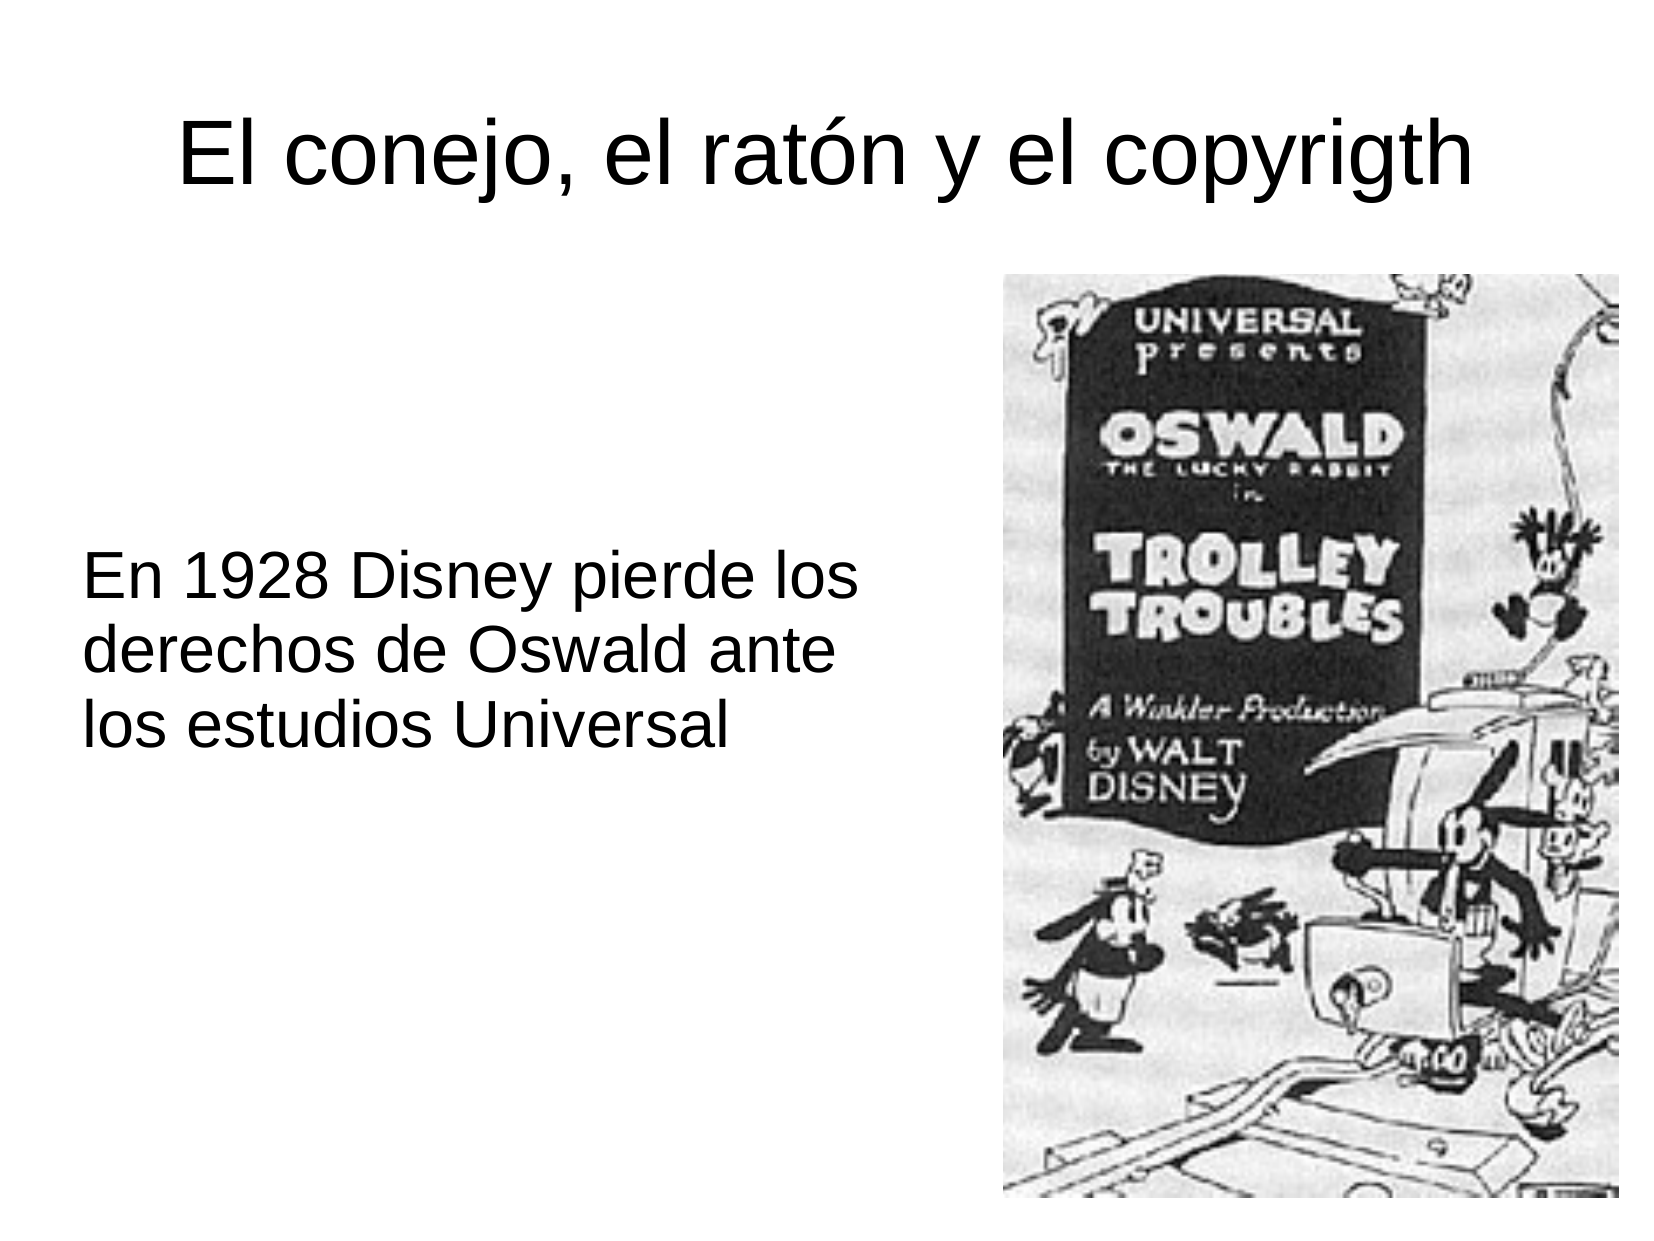

# El conejo, el ratón y el copyrigth
En 1928 Disney pierde los
derechos de Oswald ante
los estudios Universal